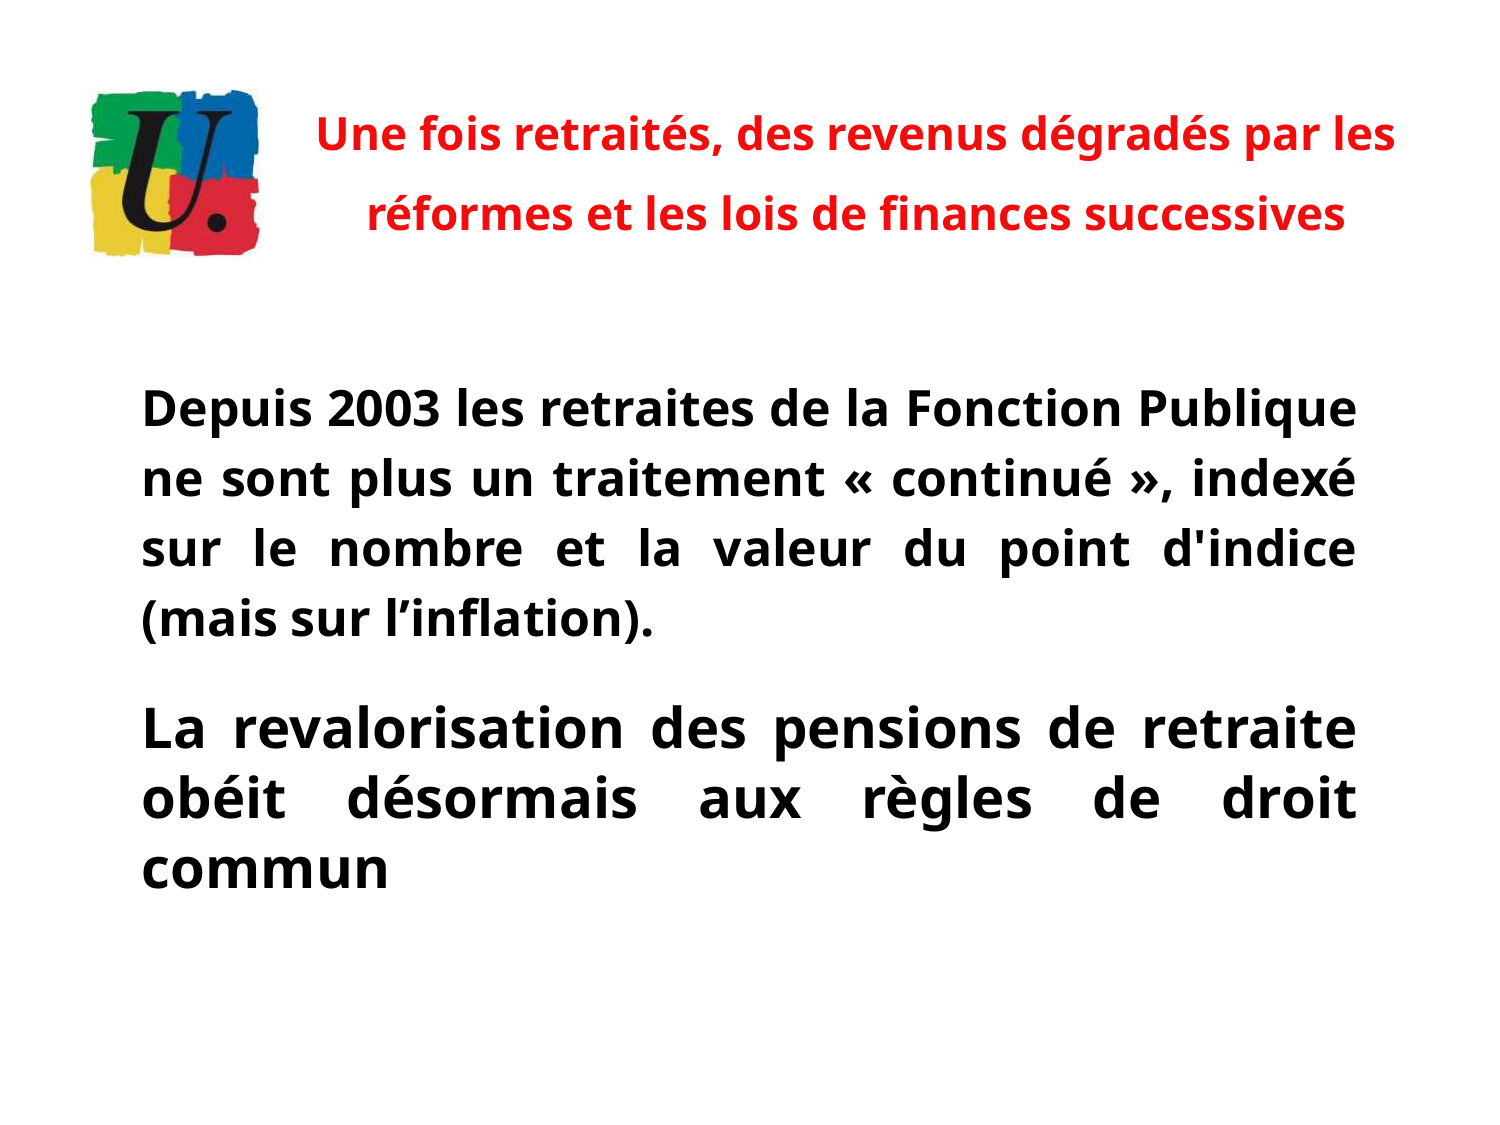

Une fois retraités, des revenus dégradés par les réformes et les lois de finances successives
Depuis 2003 les retraites de la Fonction Publique ne sont plus un traitement « continué », indexé sur le nombre et la valeur du point d'indice (mais sur l’inflation).
La revalorisation des pensions de retraite obéit désormais aux règles de droit commun